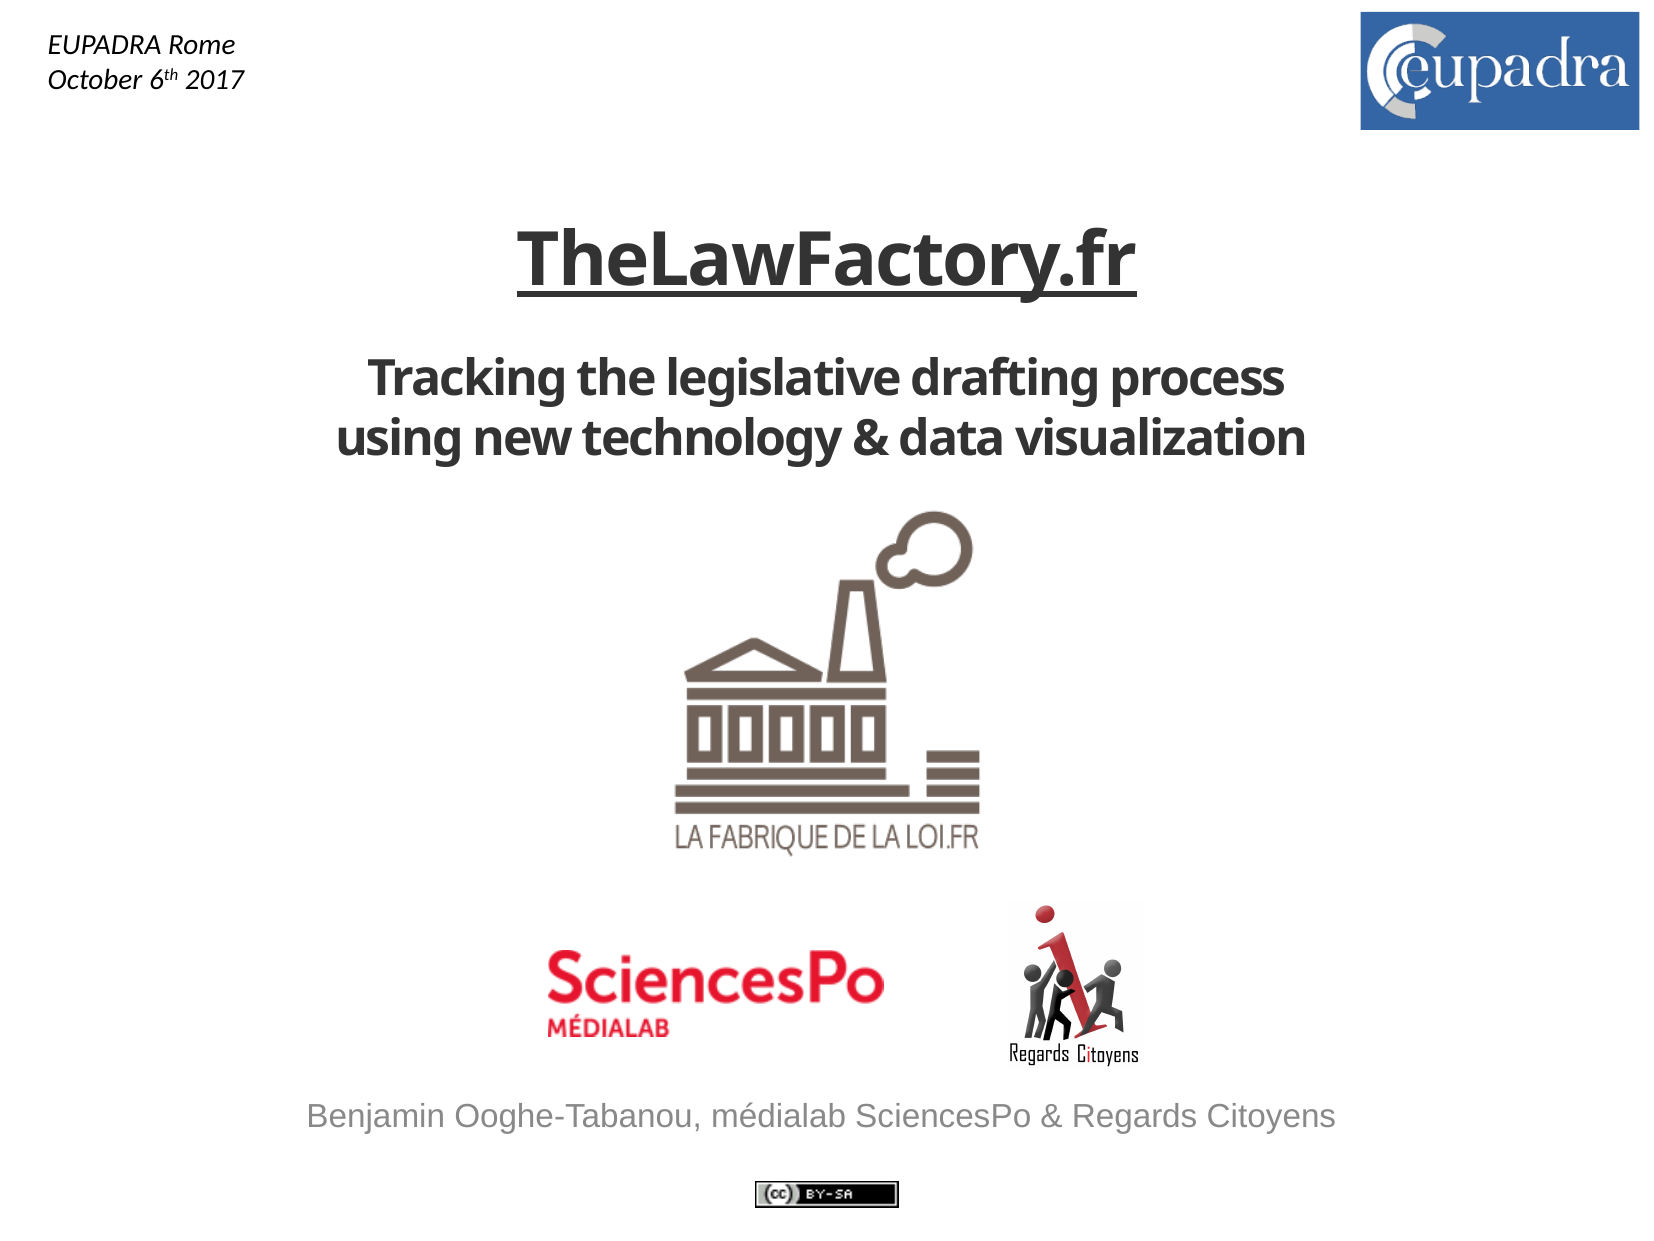

EUPADRA Rome
October 6th 2017
# TheLawFactory.fr Tracking the legislative drafting process using new technology & data visualization
Benjamin Ooghe-Tabanou, médialab SciencesPo & Regards Citoyens